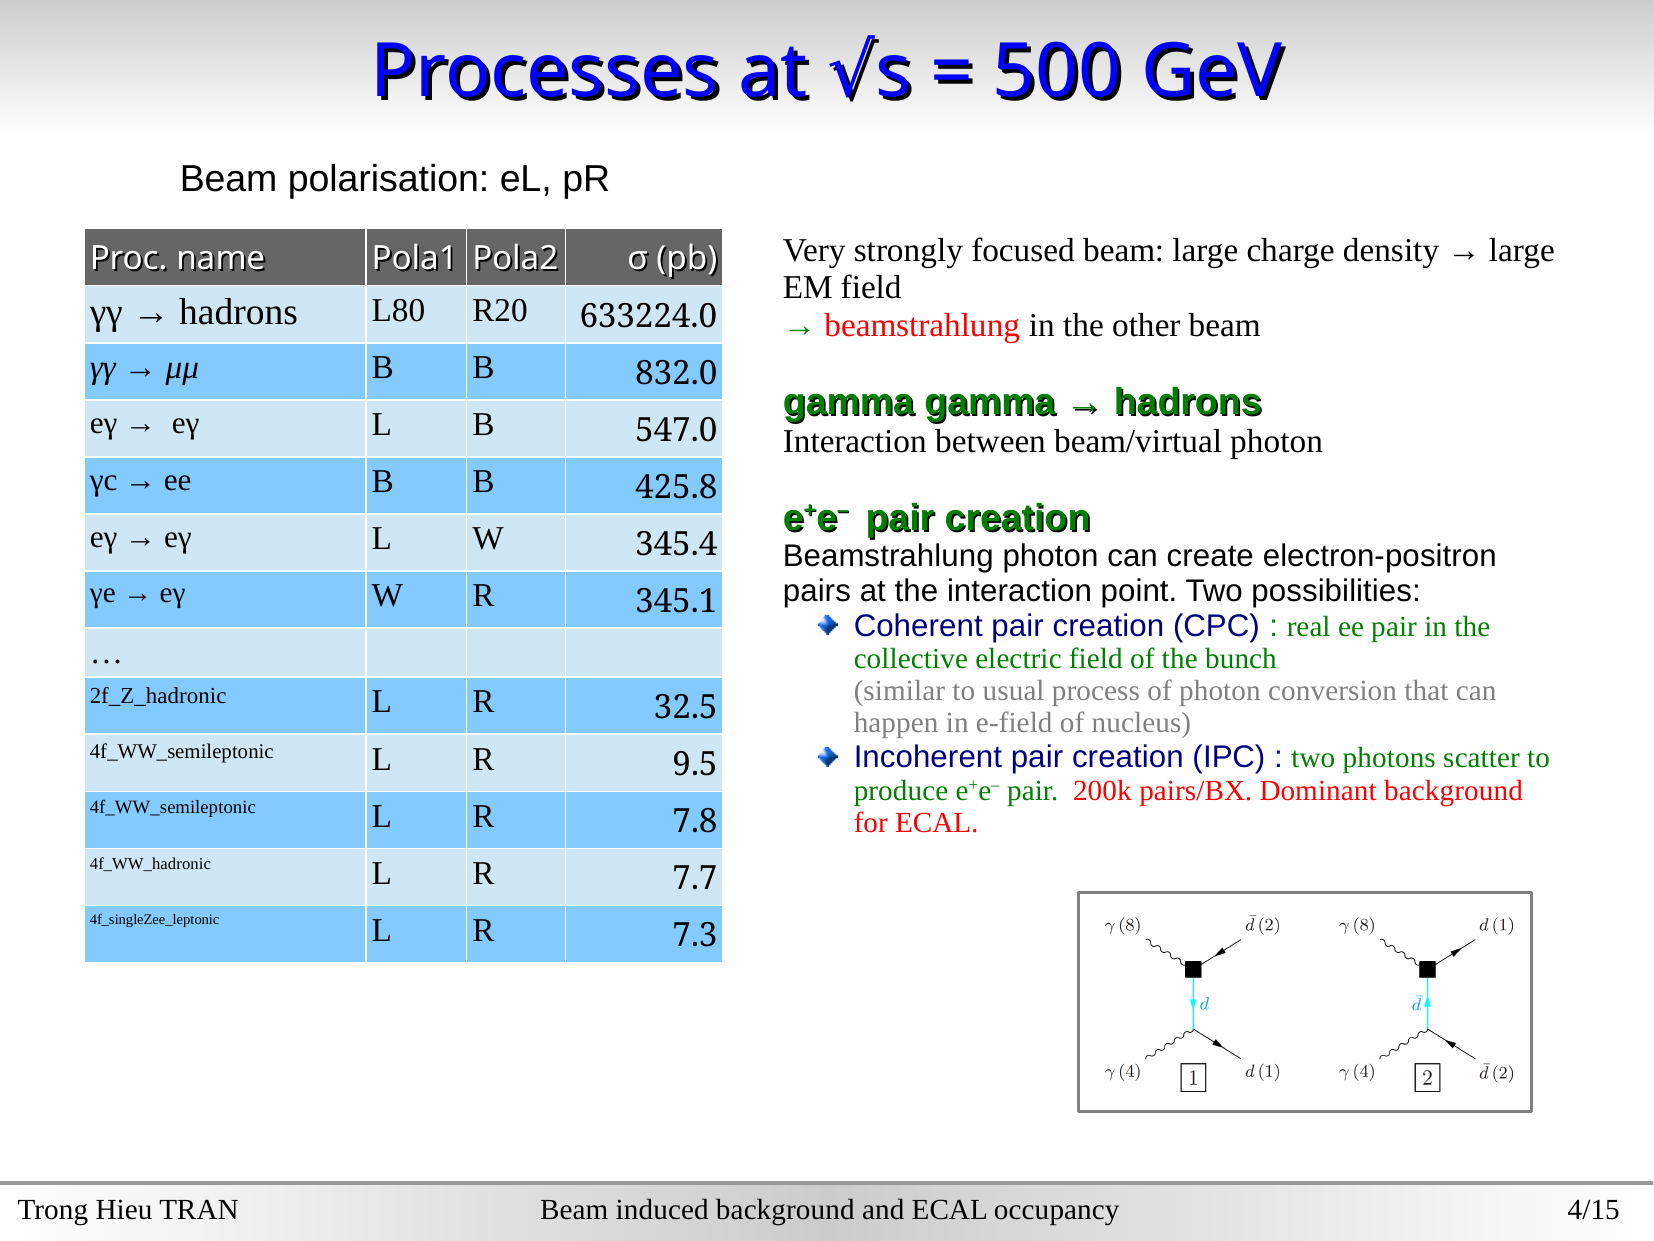

# Processes at √s = 500 GeV
Beam polarisation: eL, pR
Very strongly focused beam: large charge density → large EM field
→ beamstrahlung in the other beam
gamma gamma → hadrons
Interaction between beam/virtual photon
e+e– pair creation
Beamstrahlung photon can create electron-positron pairs at the interaction point. Two possibilities:
Coherent pair creation (CPC) : real ee pair in the collective electric field of the bunch
(similar to usual process of photon conversion that can happen in e-field of nucleus)
Incoherent pair creation (IPC) : two photons scatter to produce e+e– pair. 200k pairs/BX. Dominant background for ECAL.
| Proc. name | Pola1 | Pola2 | σ (pb) |
| --- | --- | --- | --- |
| γγ → hadrons | L80 | R20 | 633224.0 |
| γγ → μμ | B | B | 832.0 |
| eγ → eγ | L | B | 547.0 |
| γc → ee | B | B | 425.8 |
| eγ → eγ | L | W | 345.4 |
| γe → eγ | W | R | 345.1 |
| … | | | |
| 2f\_Z\_hadronic | L | R | 32.5 |
| 4f\_WW\_semileptonic | L | R | 9.5 |
| 4f\_WW\_semileptonic | L | R | 7.8 |
| 4f\_WW\_hadronic | L | R | 7.7 |
| 4f\_singleZee\_leptonic | L | R | 7.3 |
| Origin | Origin | σ (pb) |
| --- | --- | --- |
| B | B | 230318.0 |
| B | W | 152207.0 |
| W | B | 152174.0 |
| W | W | 98525.1 |
Trong Hieu TRAN
Beam induced background and ECAL occupancy
4
Incoherent pair creation processes